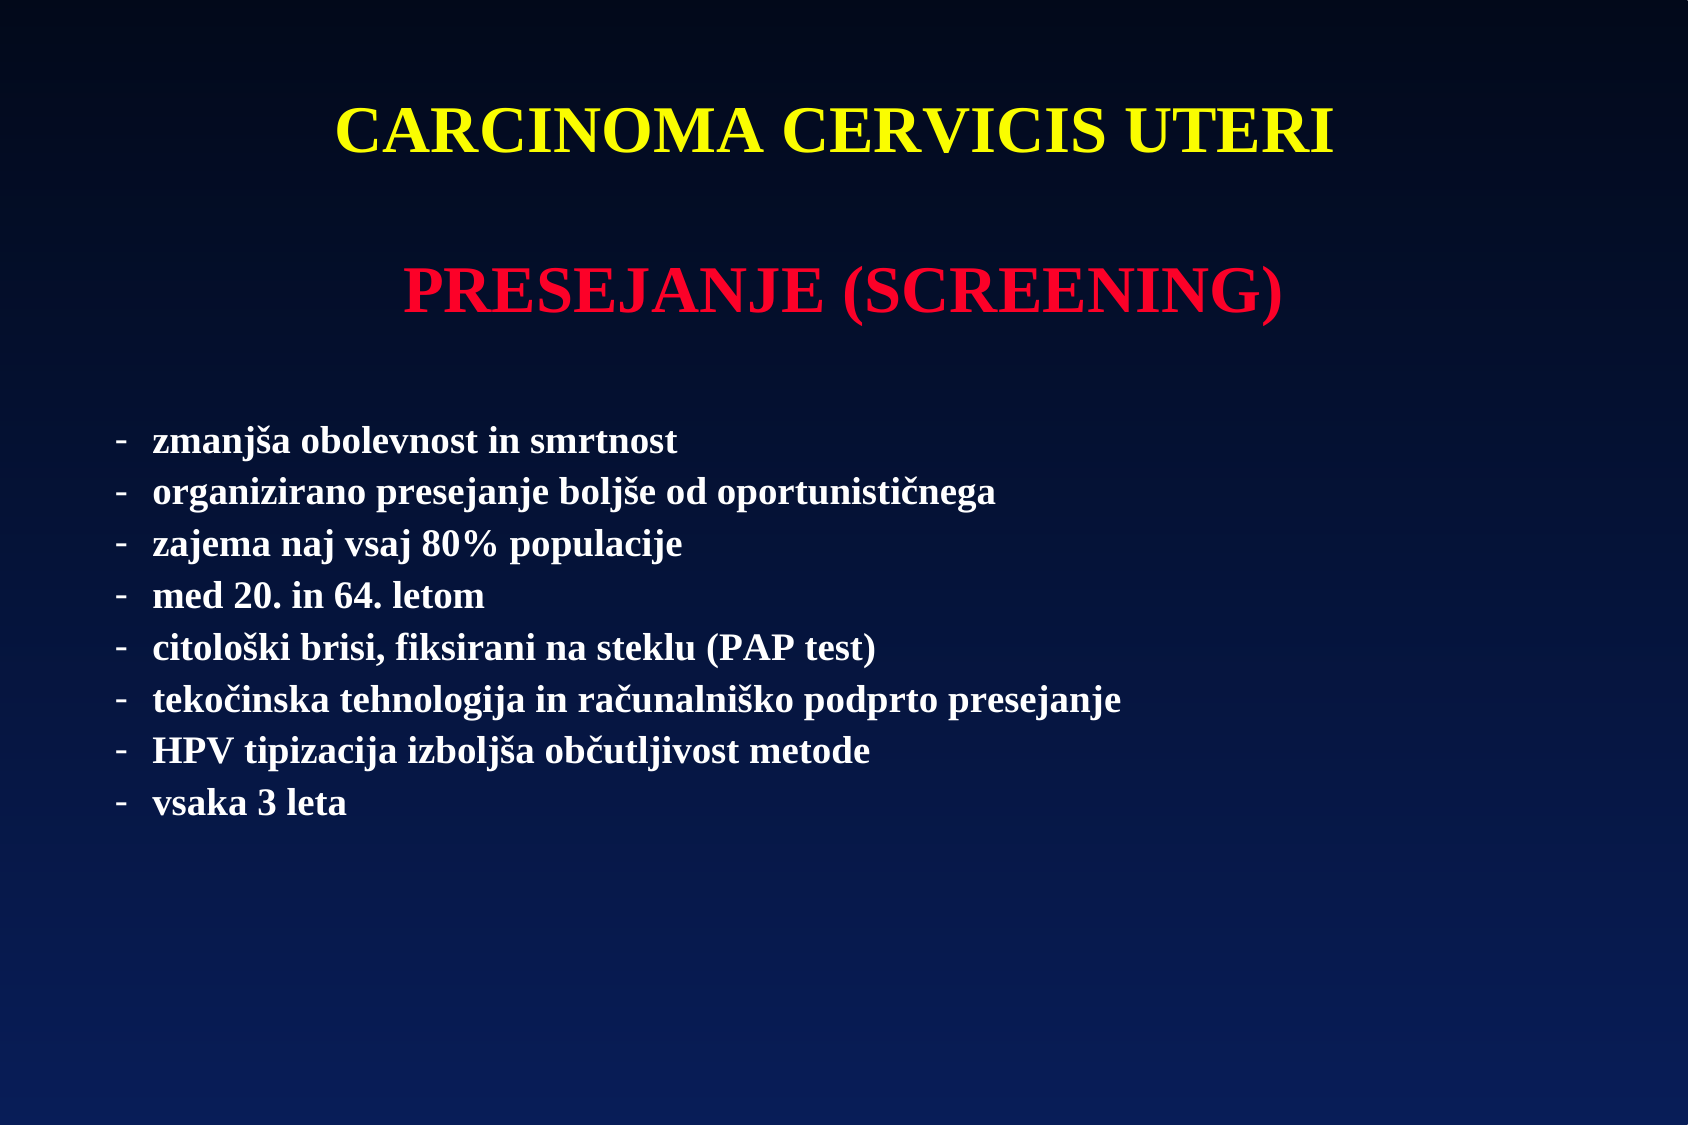

# CARCINOMA CERVICIS UTERI PRESEJANJE (SCREENING)
zmanjša obolevnost in smrtnost
organizirano presejanje boljše od oportunističnega
zajema naj vsaj 80% populacije
med 20. in 64. letom
citološki brisi, fiksirani na steklu (PAP test)
tekočinska tehnologija in računalniško podprto presejanje
HPV tipizacija izboljša občutljivost metode
vsaka 3 leta